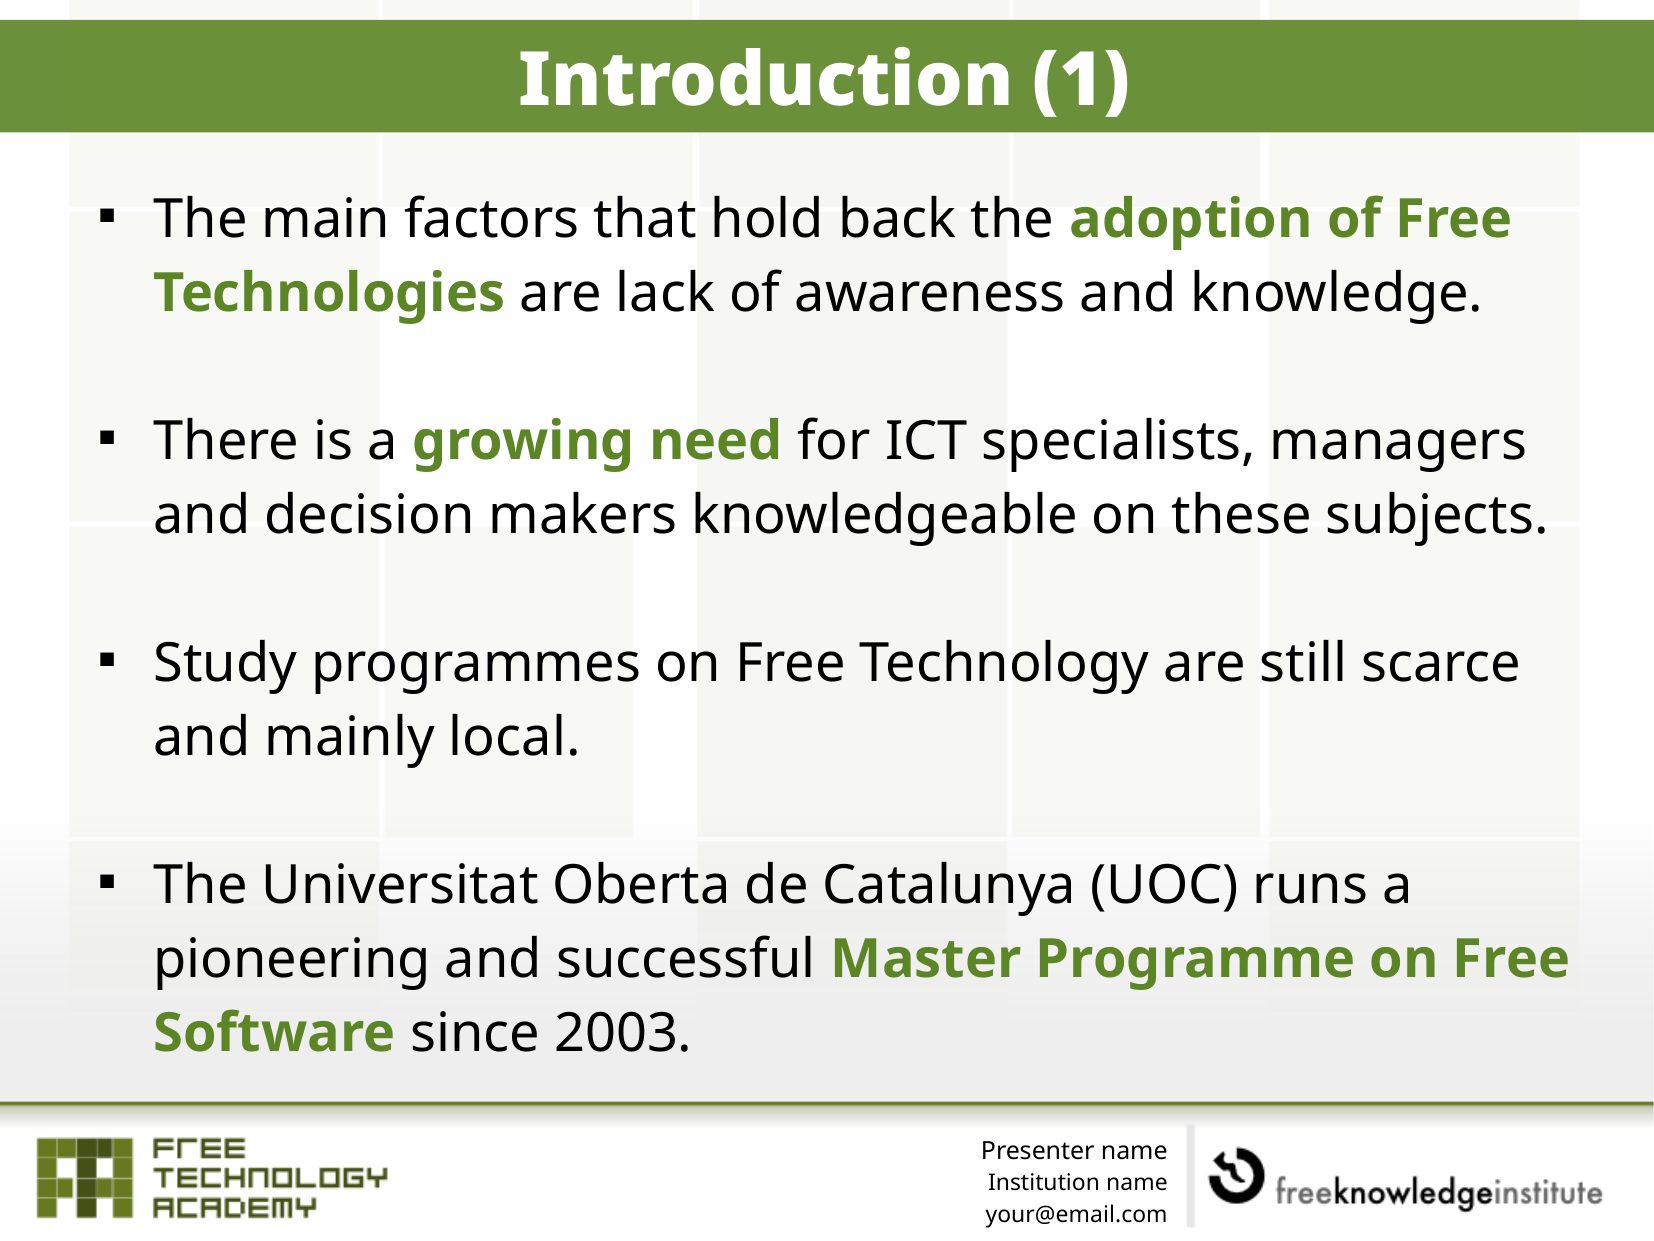

# Introduction (1)
The main factors that hold back the adoption of Free Technologies are lack of awareness and knowledge.
There is a growing need for ICT specialists, managers and decision makers knowledgeable on these subjects.
Study programmes on Free Technology are still scarce and mainly local.
The Universitat Oberta de Catalunya (UOC) runs a pioneering and successful Master Programme on Free Software since 2003.